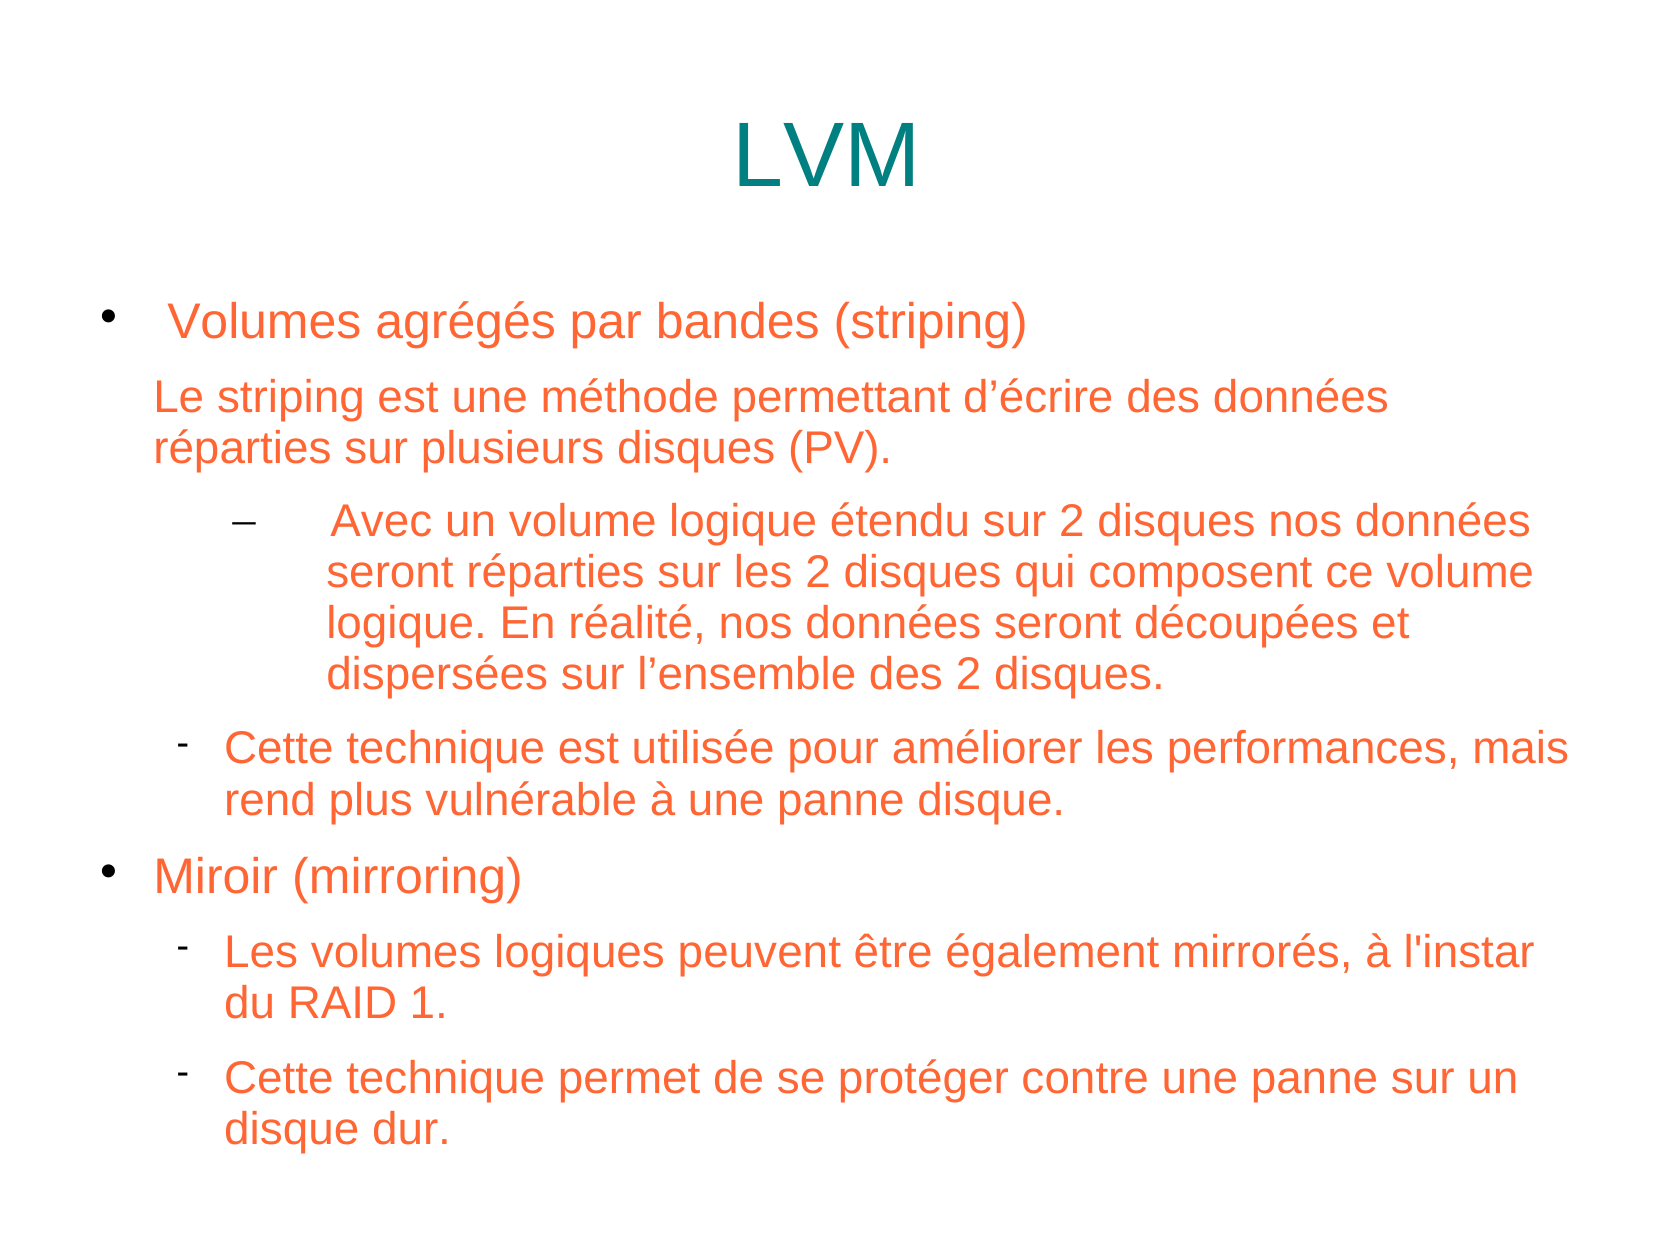

# LVM
 Volumes agrégés par bandes (striping)
Le striping est une méthode permettant d’écrire des données réparties sur plusieurs disques (PV).
 Avec un volume logique étendu sur 2 disques nos données seront réparties sur les 2 disques qui composent ce volume logique. En réalité, nos données seront découpées et dispersées sur l’ensemble des 2 disques.
Cette technique est utilisée pour améliorer les performances, mais rend plus vulnérable à une panne disque.
Miroir (mirroring)
Les volumes logiques peuvent être également mirrorés, à l'instar du RAID 1.
Cette technique permet de se protéger contre une panne sur un disque dur.